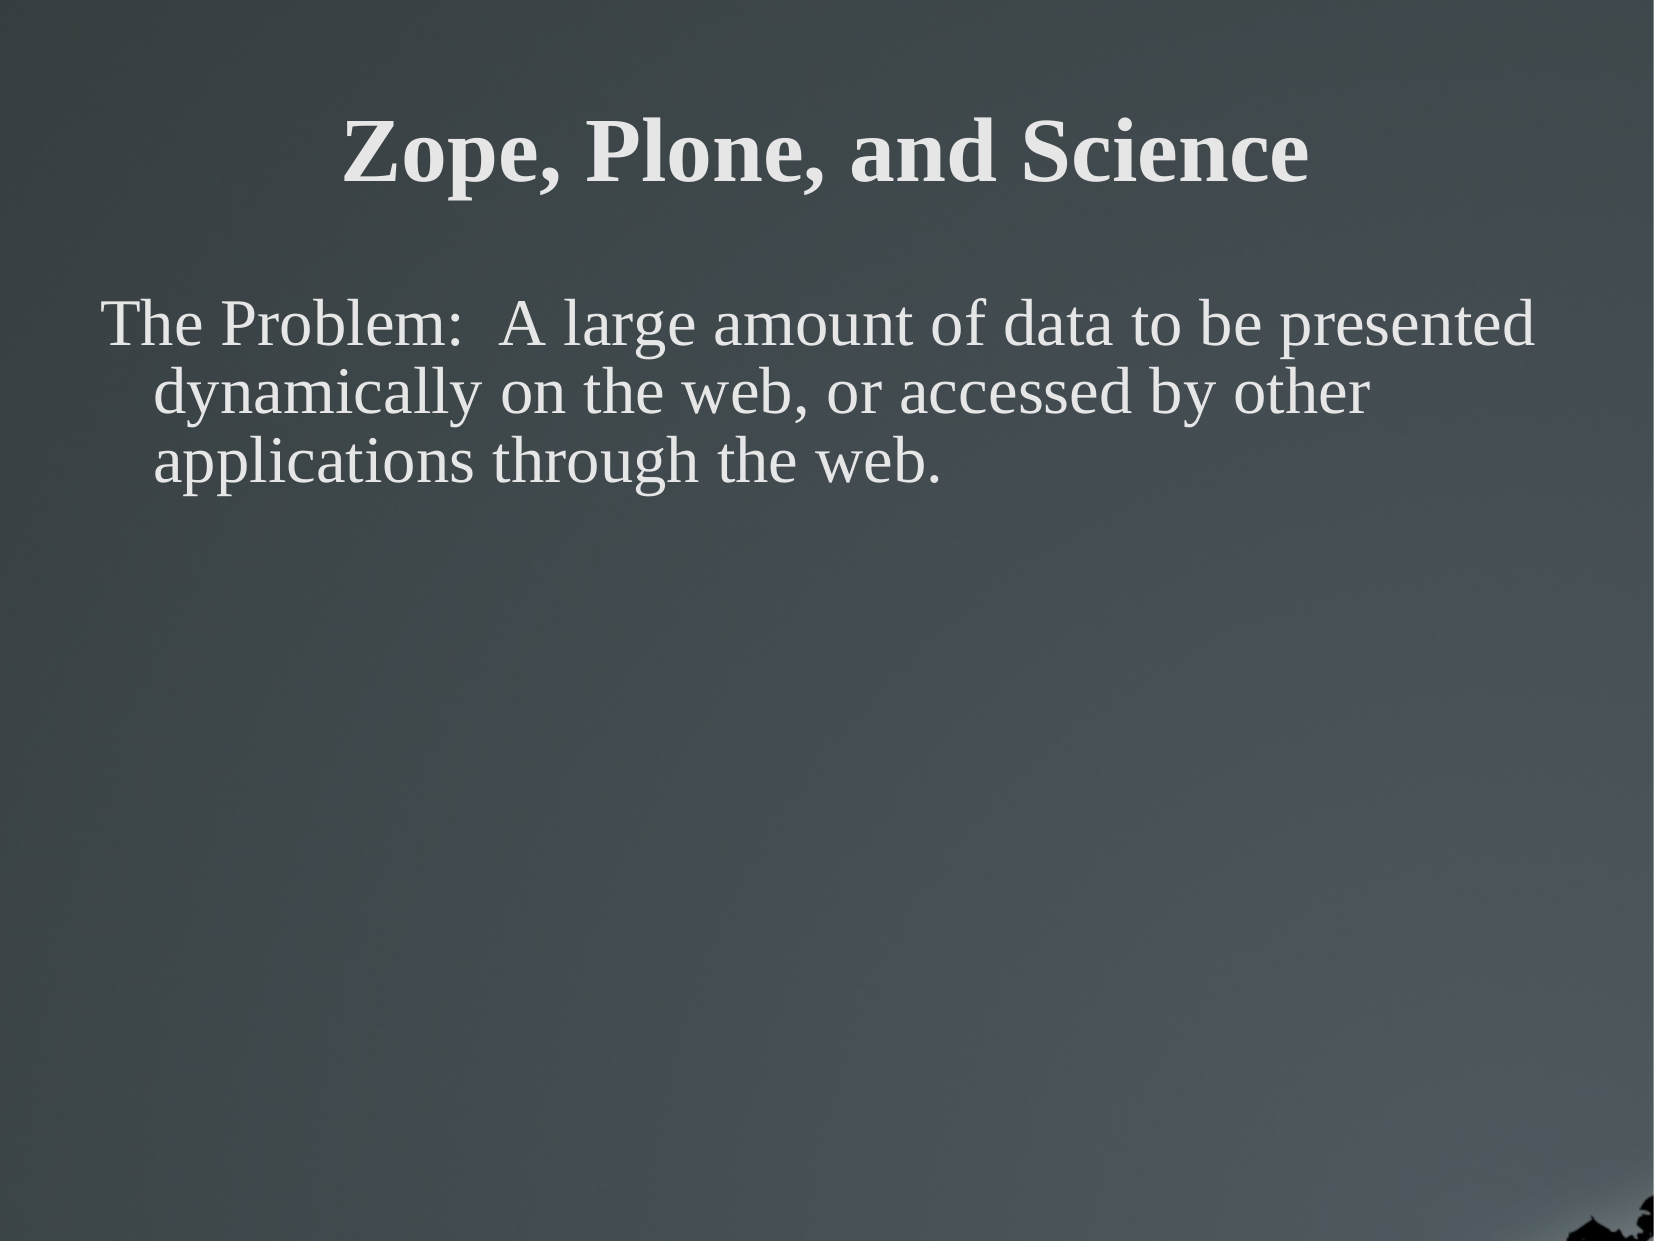

# Zope, Plone, and Science
The Problem: A large amount of data to be presented dynamically on the web, or accessed by other applications through the web.